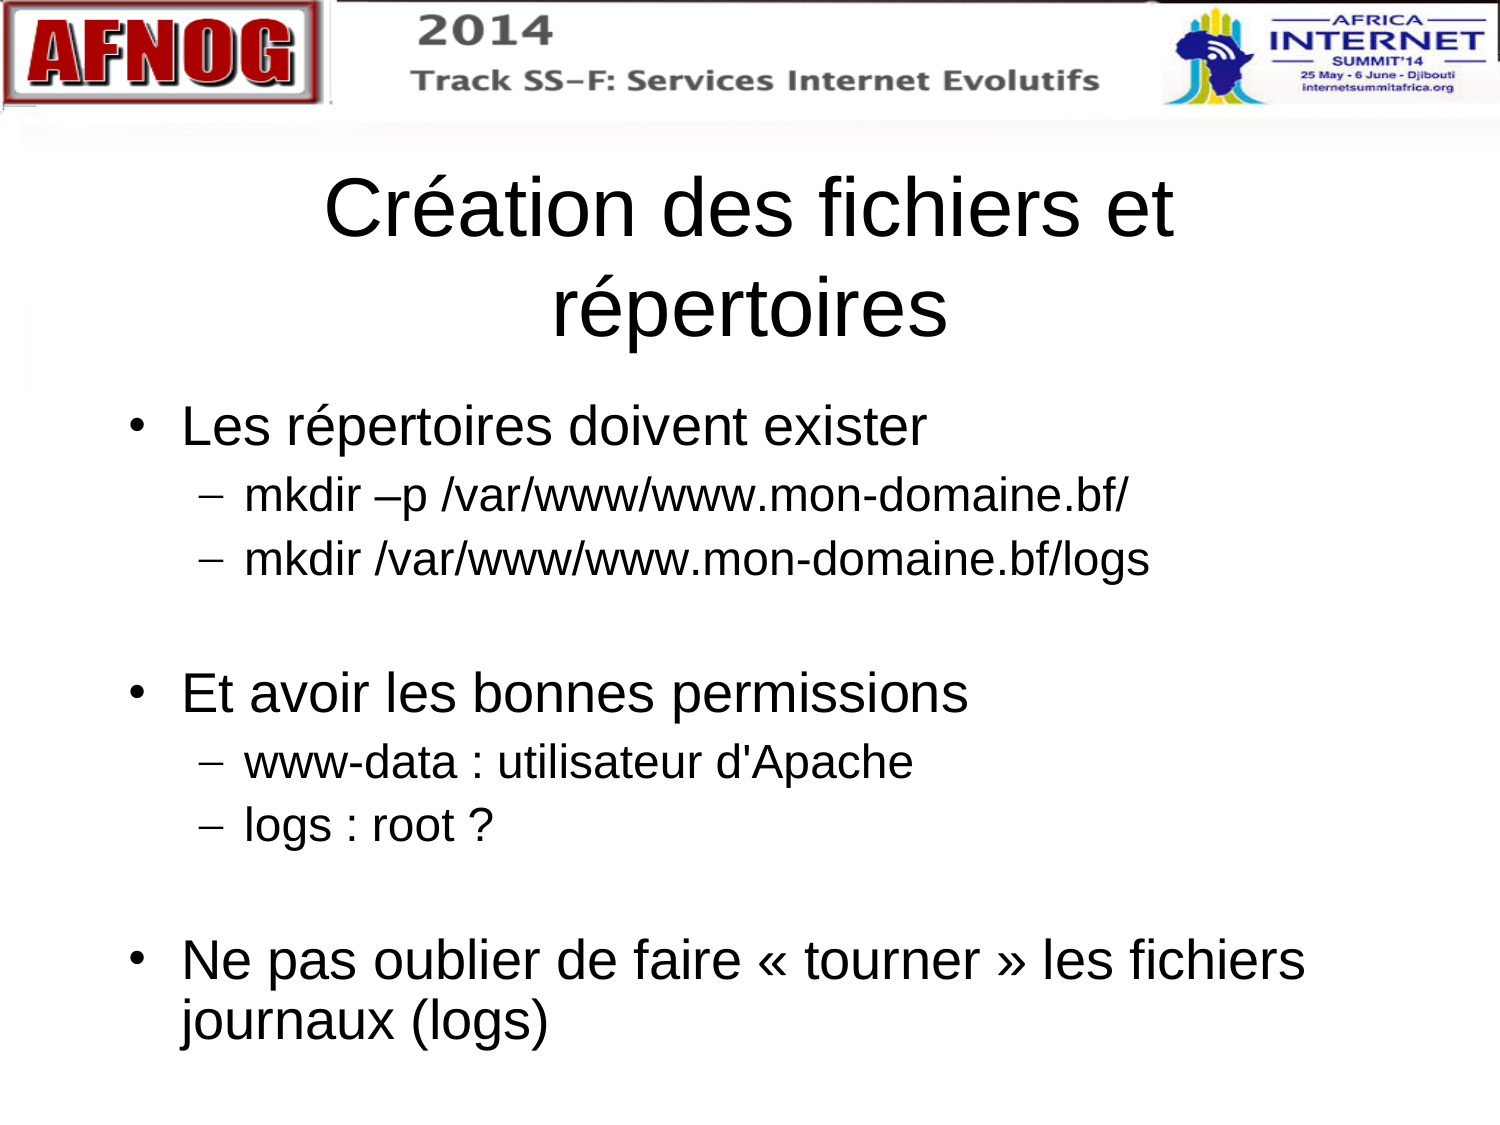

# Création des fichiers et répertoires
Les répertoires doivent exister
mkdir –p /var/www/www.mon-domaine.bf/
mkdir /var/www/www.mon-domaine.bf/logs
Et avoir les bonnes permissions
www-data : utilisateur d'Apache
logs : root ?
Ne pas oublier de faire « tourner » les fichiers journaux (logs)
28